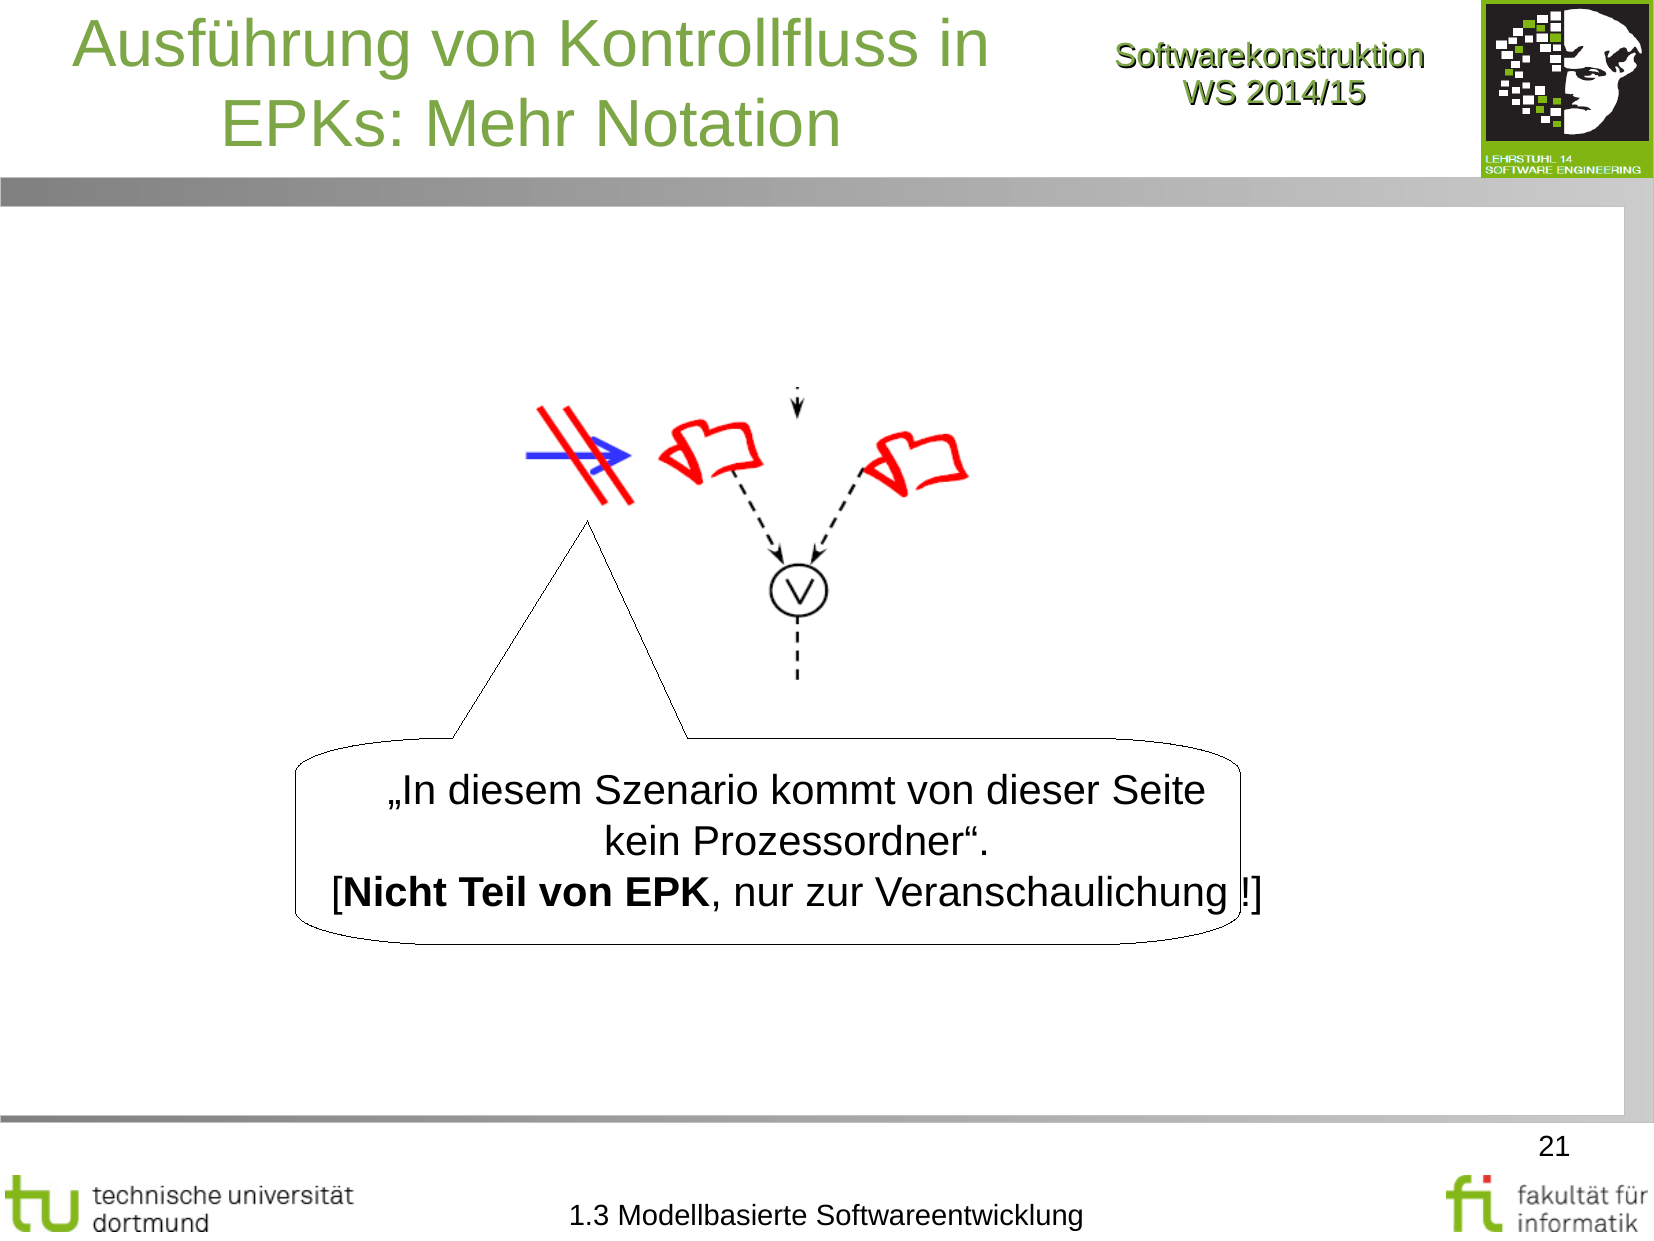

# Ausführung von Kontrollfluss in EPKs: Mehr Notation
„In diesem Szenario kommt von dieser Seite
kein Prozessordner“.
[Nicht Teil von EPK, nur zur Veranschaulichung !]
21
1.3 Modellbasierte Softwareentwicklung